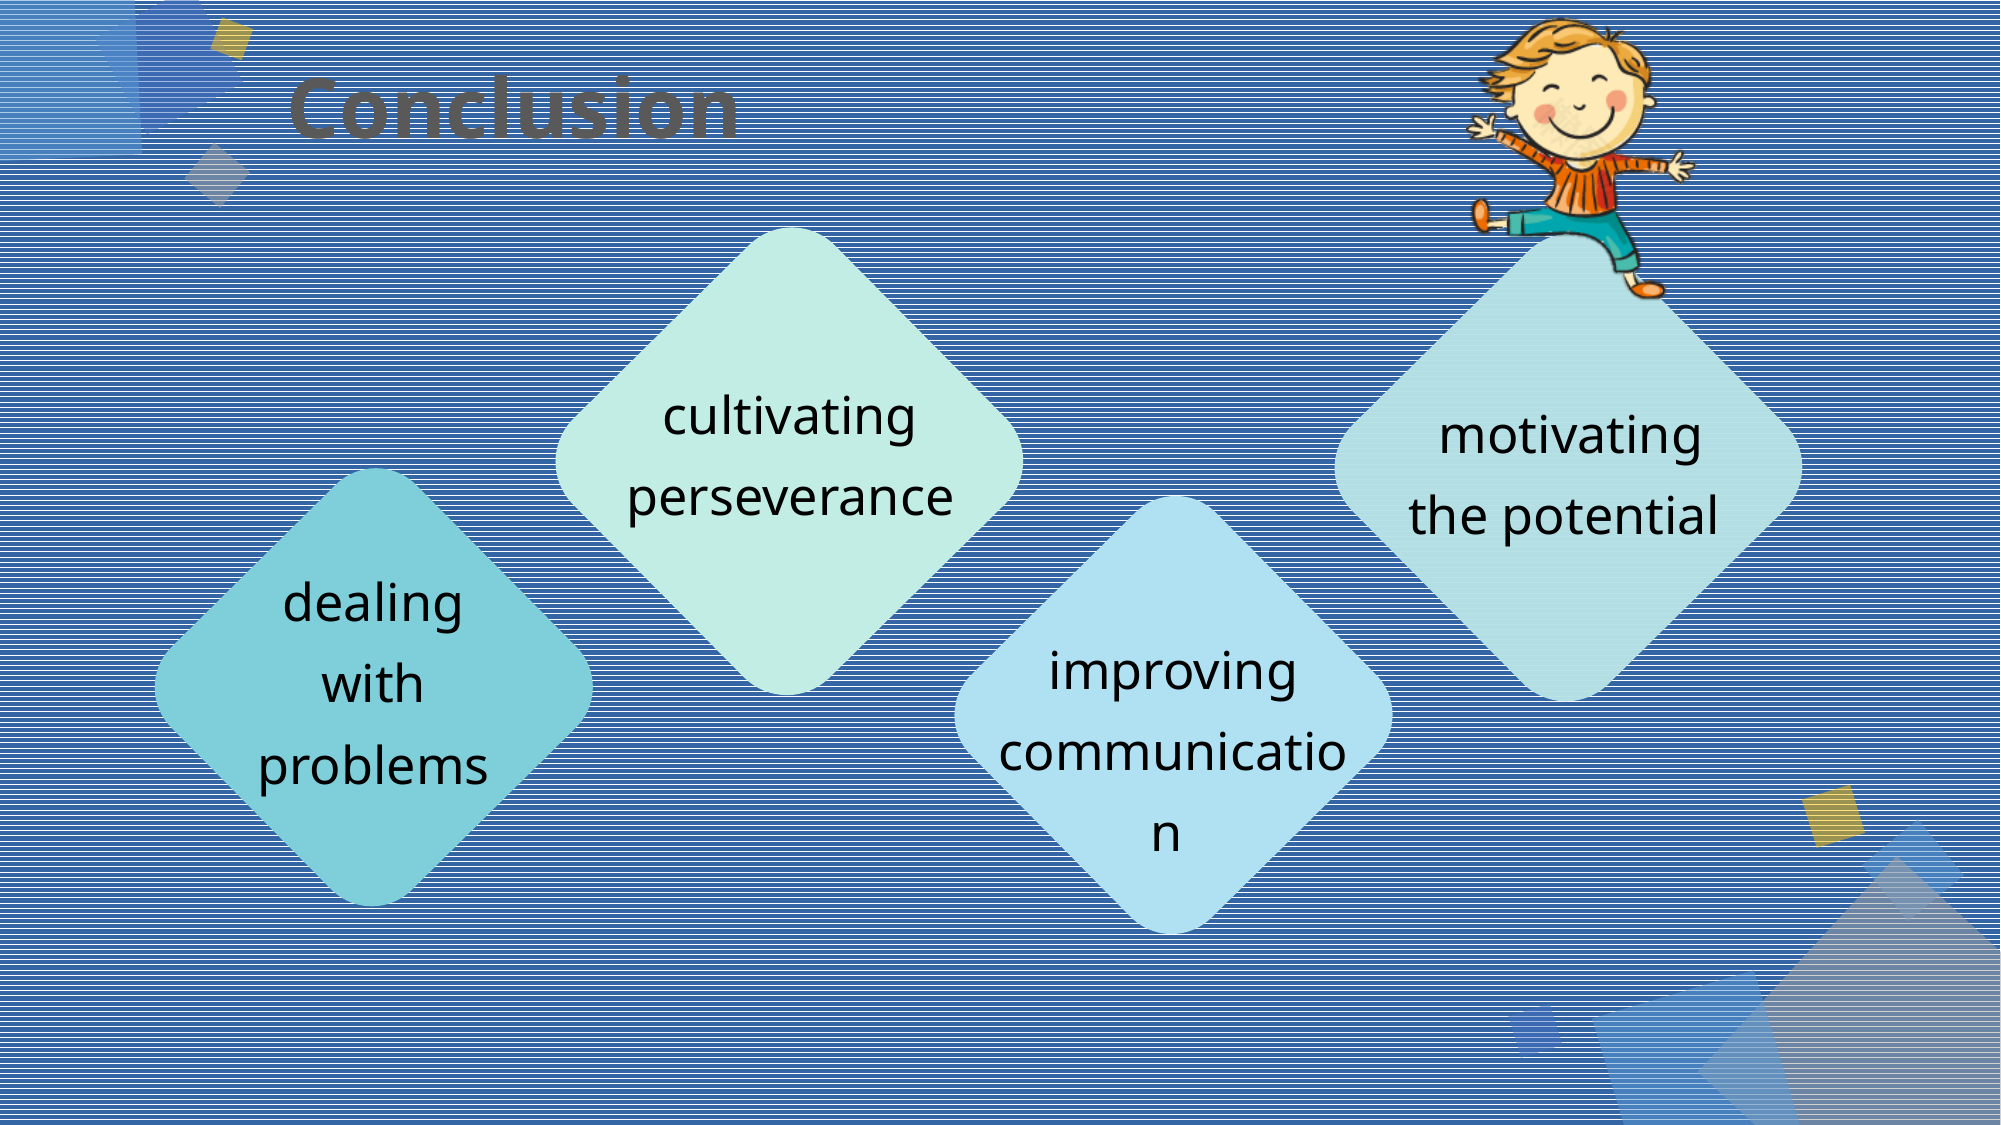

# Conclusion
cultivating
perseverance
motivating the potential
dealing with problems
improving communication
Deal with problems
interview
formal
questionnaire
interview